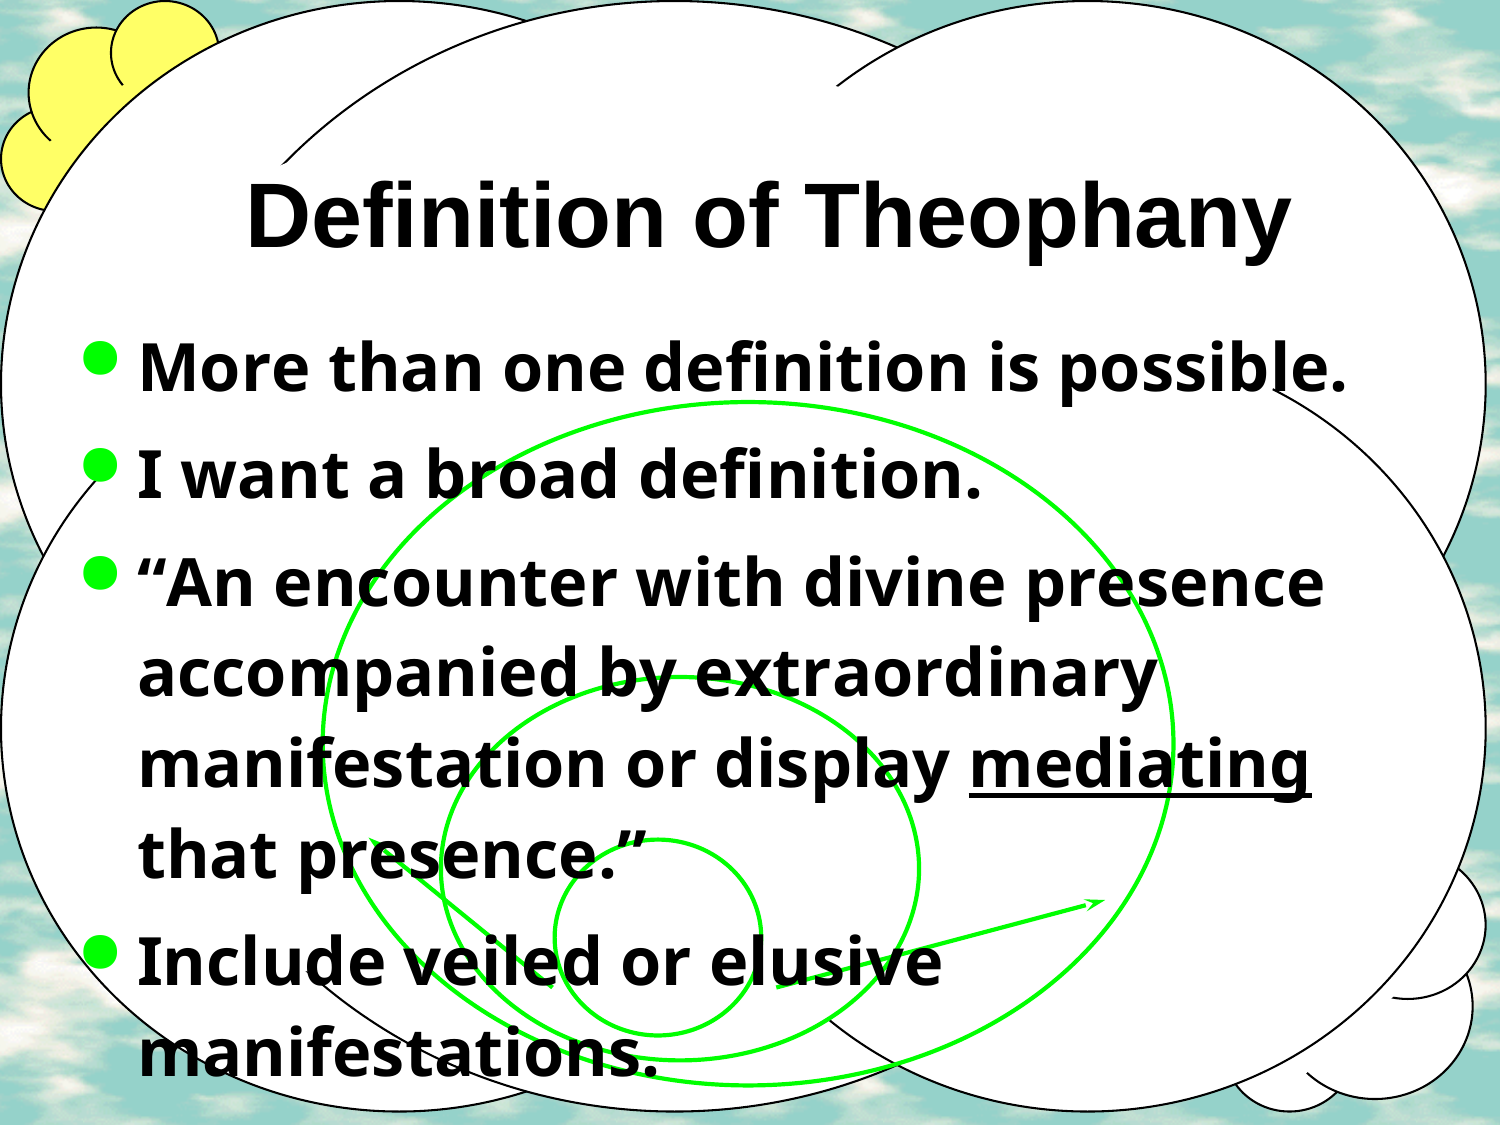

# Definition of Theophany
More than one definition is possible.
I want a broad definition.
“An encounter with divine presence accompanied by extraordinary manifestation or display mediating that presence.”
Include veiled or elusive manifestations.